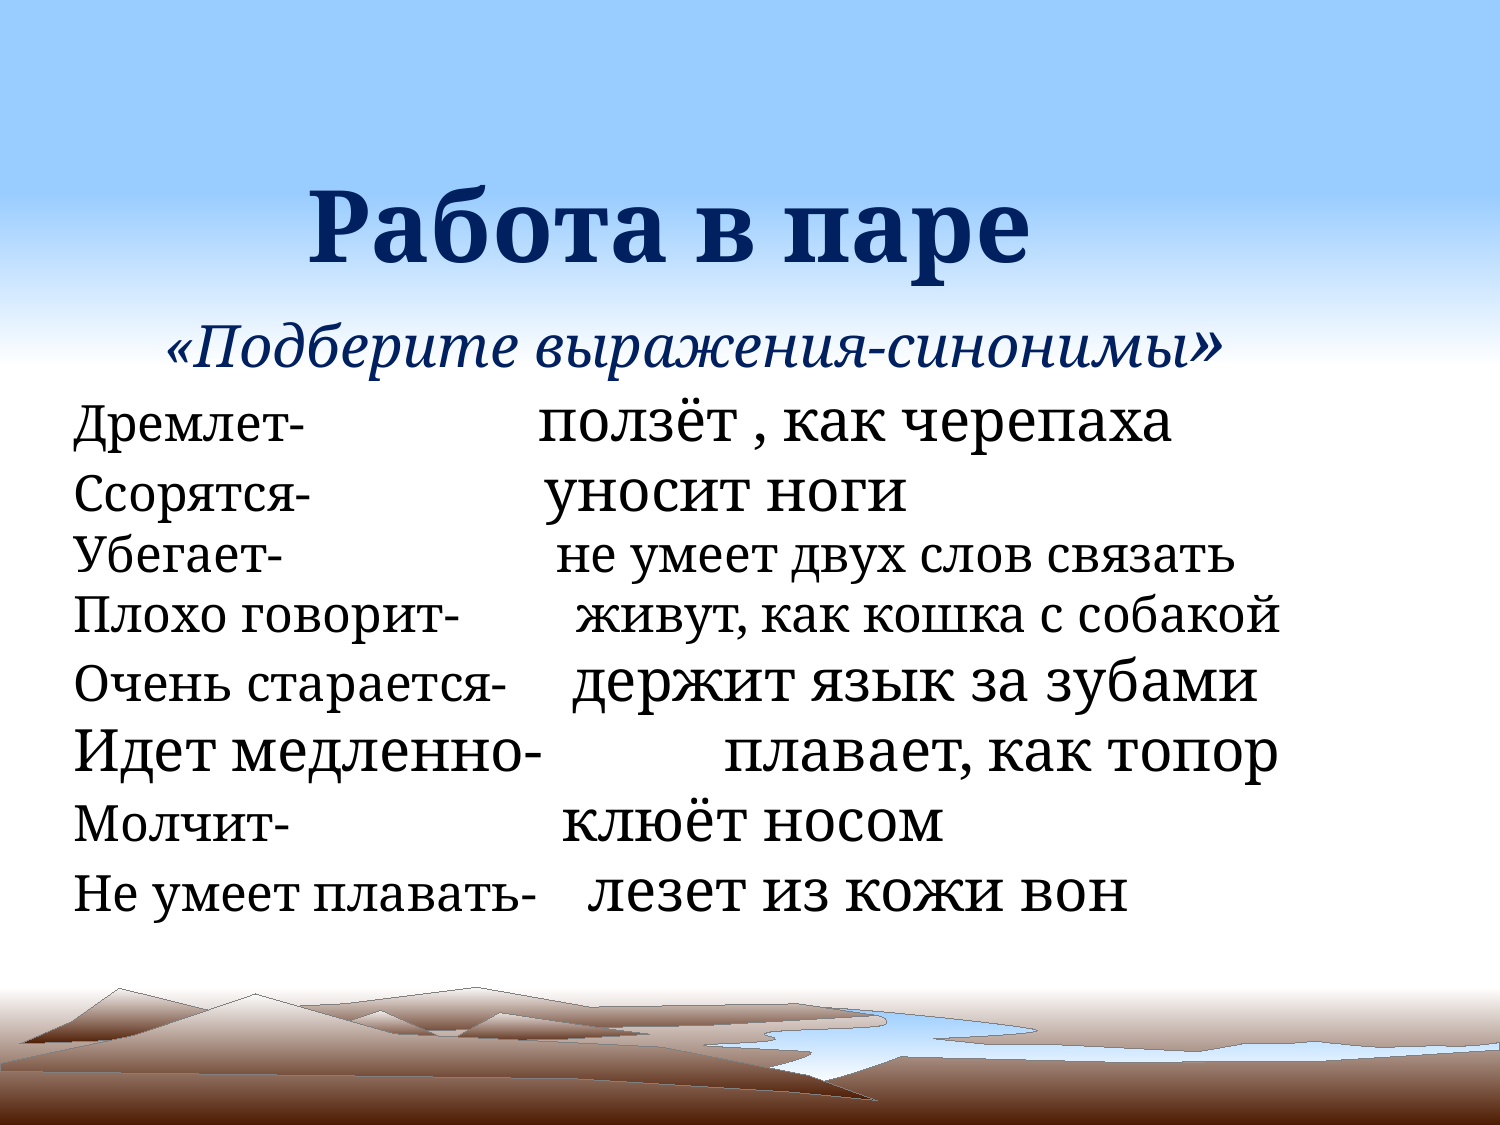

Работа в паре
 «Подберите выражения-синонимы»
Дремлет- ползёт , как черепаха
Ссорятся- уносит ноги
Убегает- не умеет двух слов связать
Плохо говорит- живут, как кошка с собакой
Очень старается- держит язык за зубами
Идет медленно- плавает, как топор
Молчит- клюёт носом
Не умеет плавать- лезет из кожи вон